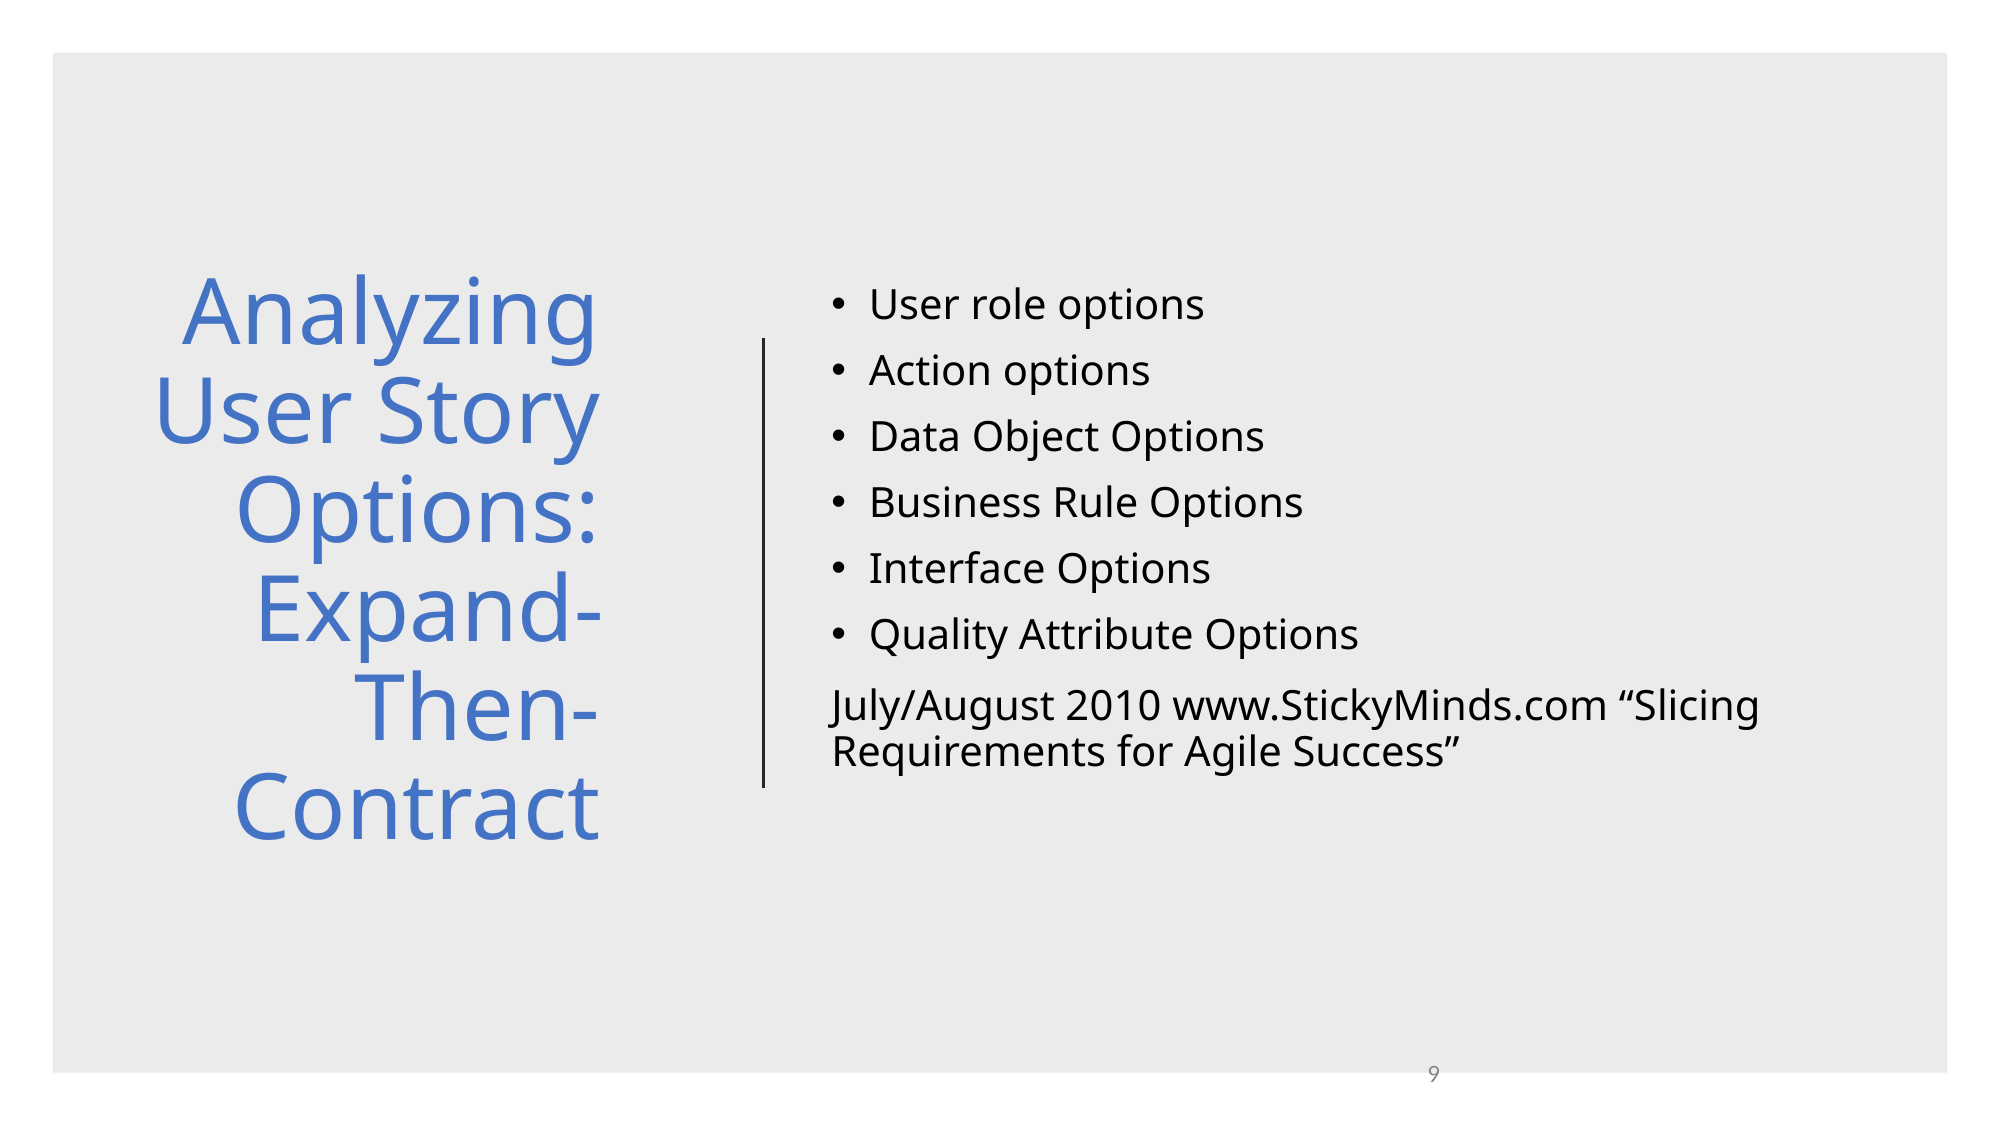

# Analyzing User Story Options: Expand-Then-Contract
User role options
Action options
Data Object Options
Business Rule Options
Interface Options
Quality Attribute Options
July/August 2010 www.StickyMinds.com “Slicing Requirements for Agile Success”